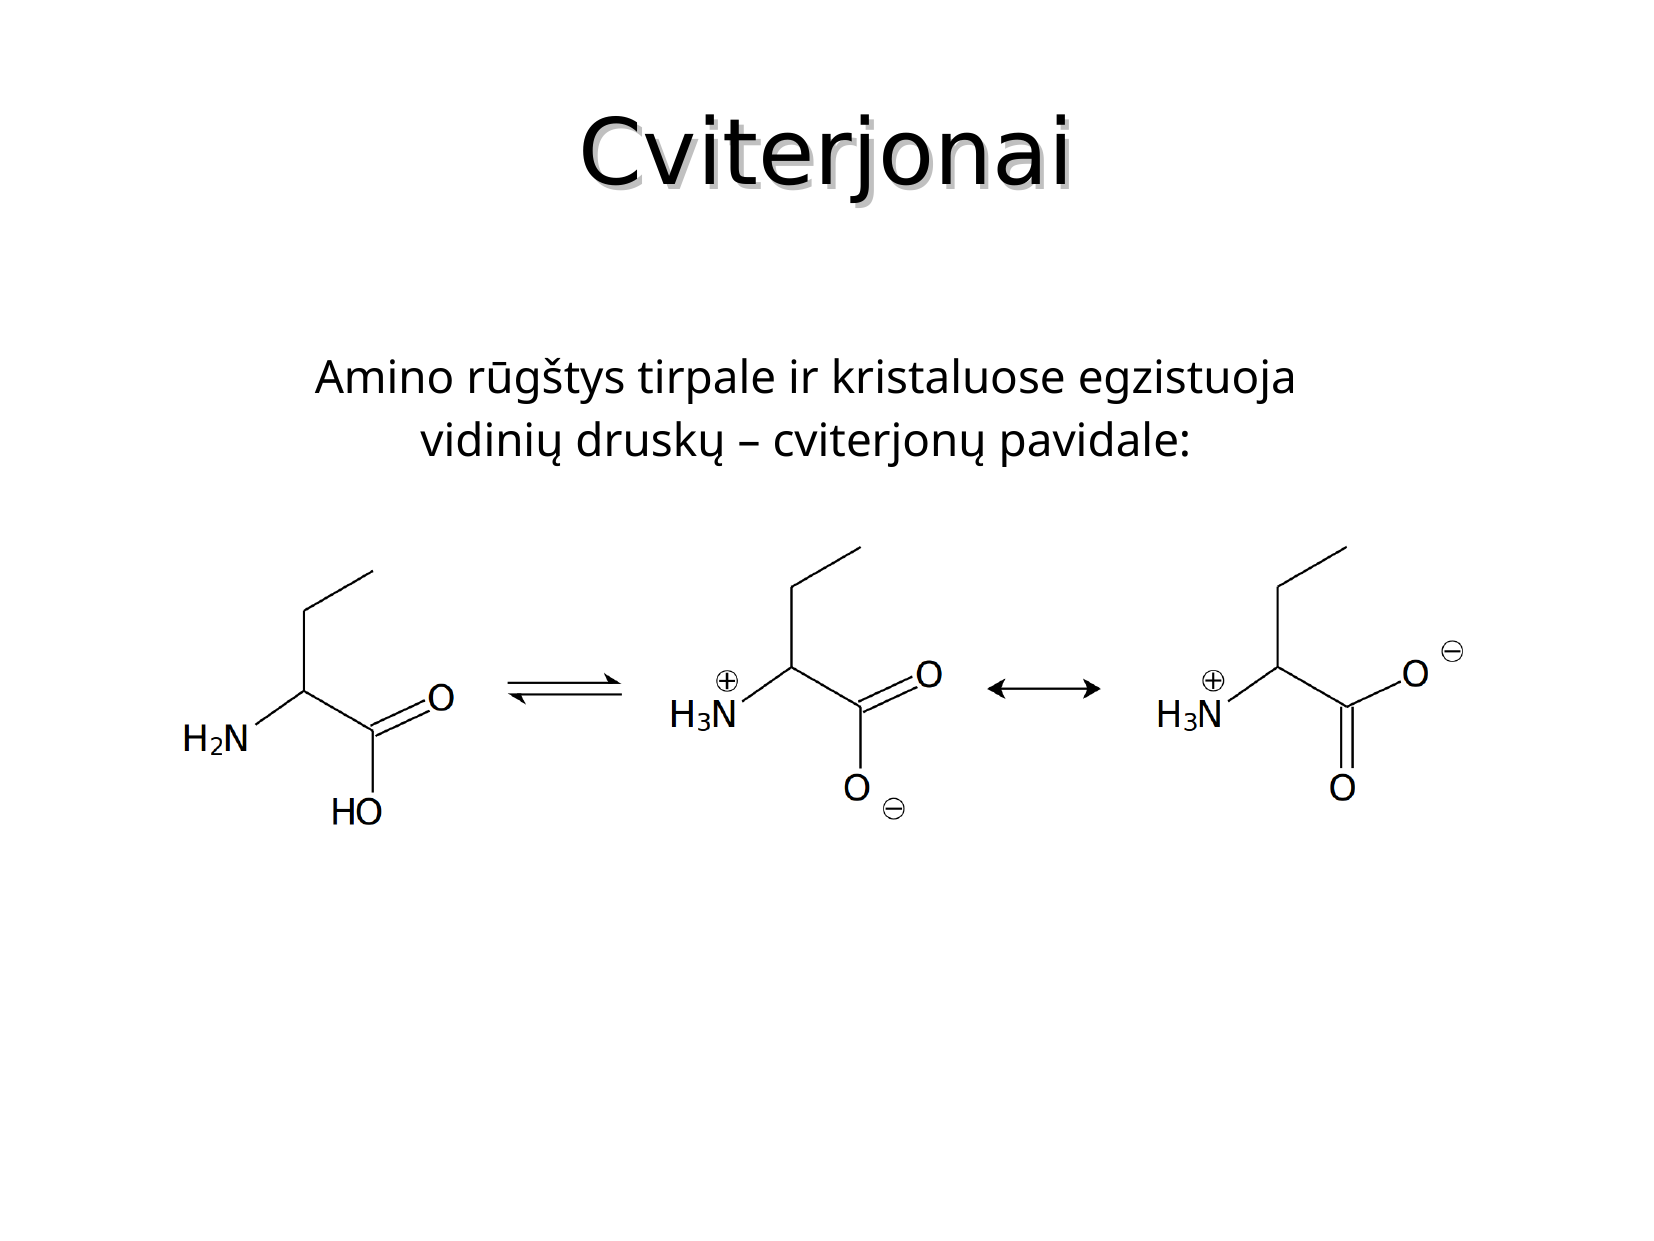

# Cviterjonai
Amino rūgštys tirpale ir kristaluose egzistuoja
vidinių druskų – cviterjonų pavidale: